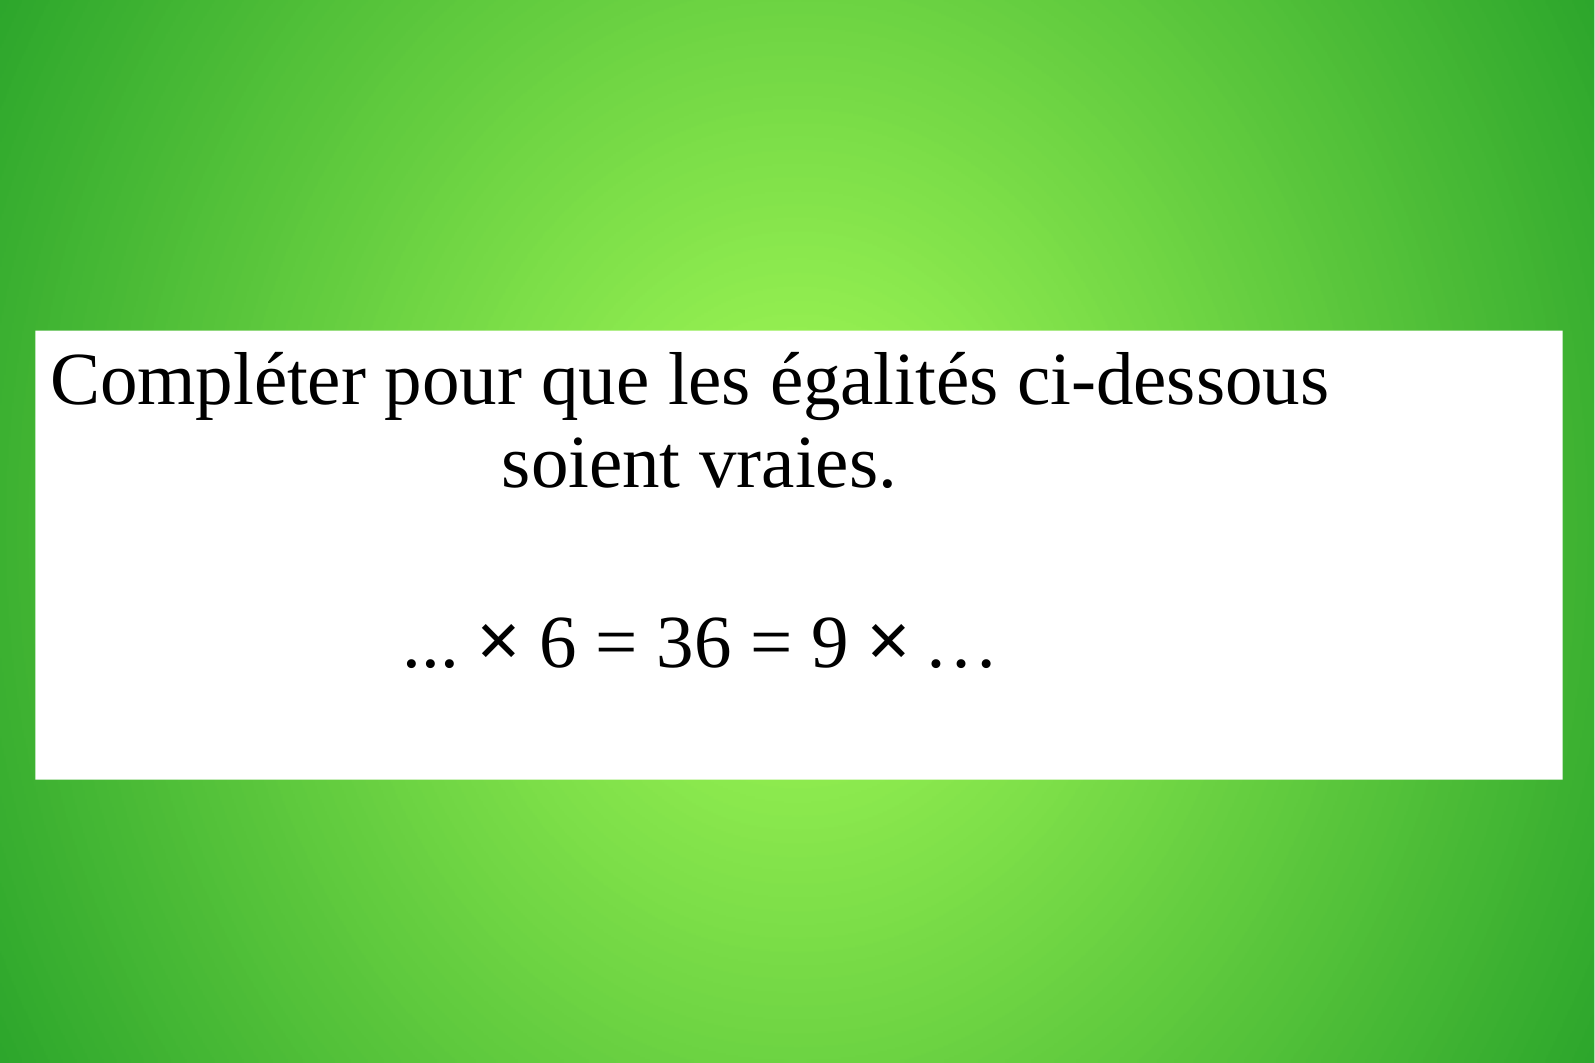

Compléter pour que les égalités ci-dessous
soient vraies.
 ... × 6 = 36 = 9 × …